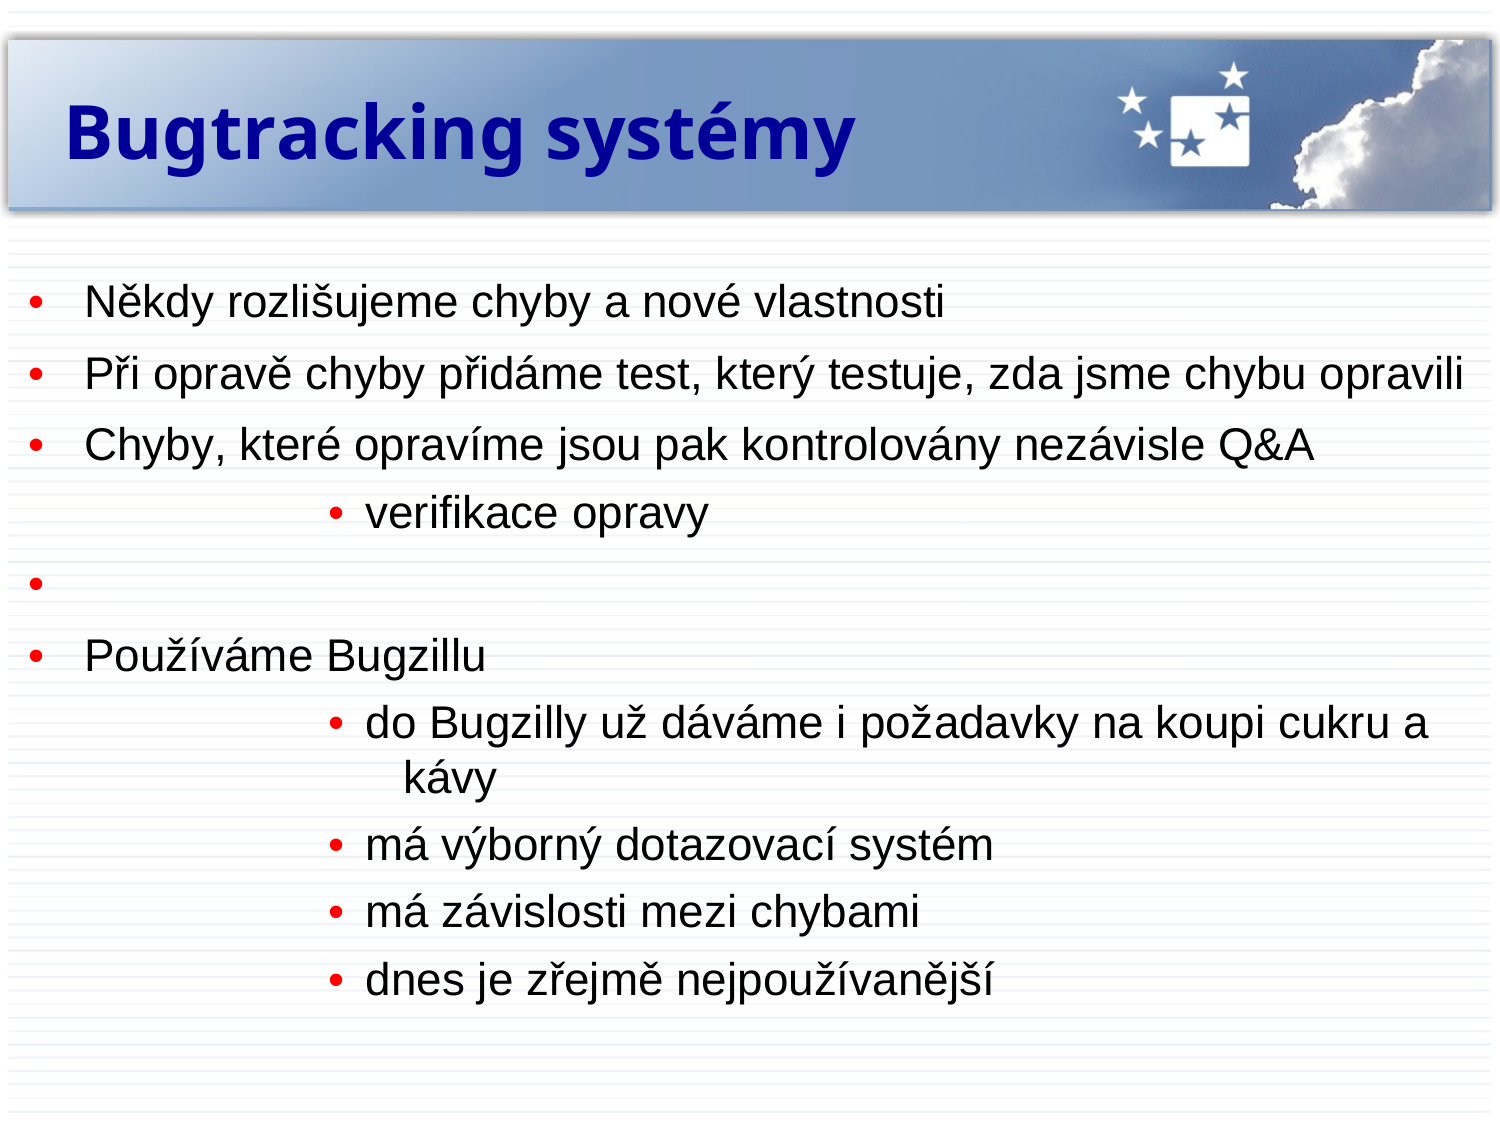

# Bugtracking systémy
Někdy rozlišujeme chyby a nové vlastnosti
Při opravě chyby přidáme test, který testuje, zda jsme chybu opravili
Chyby, které opravíme jsou pak kontrolovány nezávisle Q&A
verifikace opravy
Používáme Bugzillu
do Bugzilly už dáváme i požadavky na koupi cukru a kávy
má výborný dotazovací systém
má závislosti mezi chybami
dnes je zřejmě nejpoužívanější